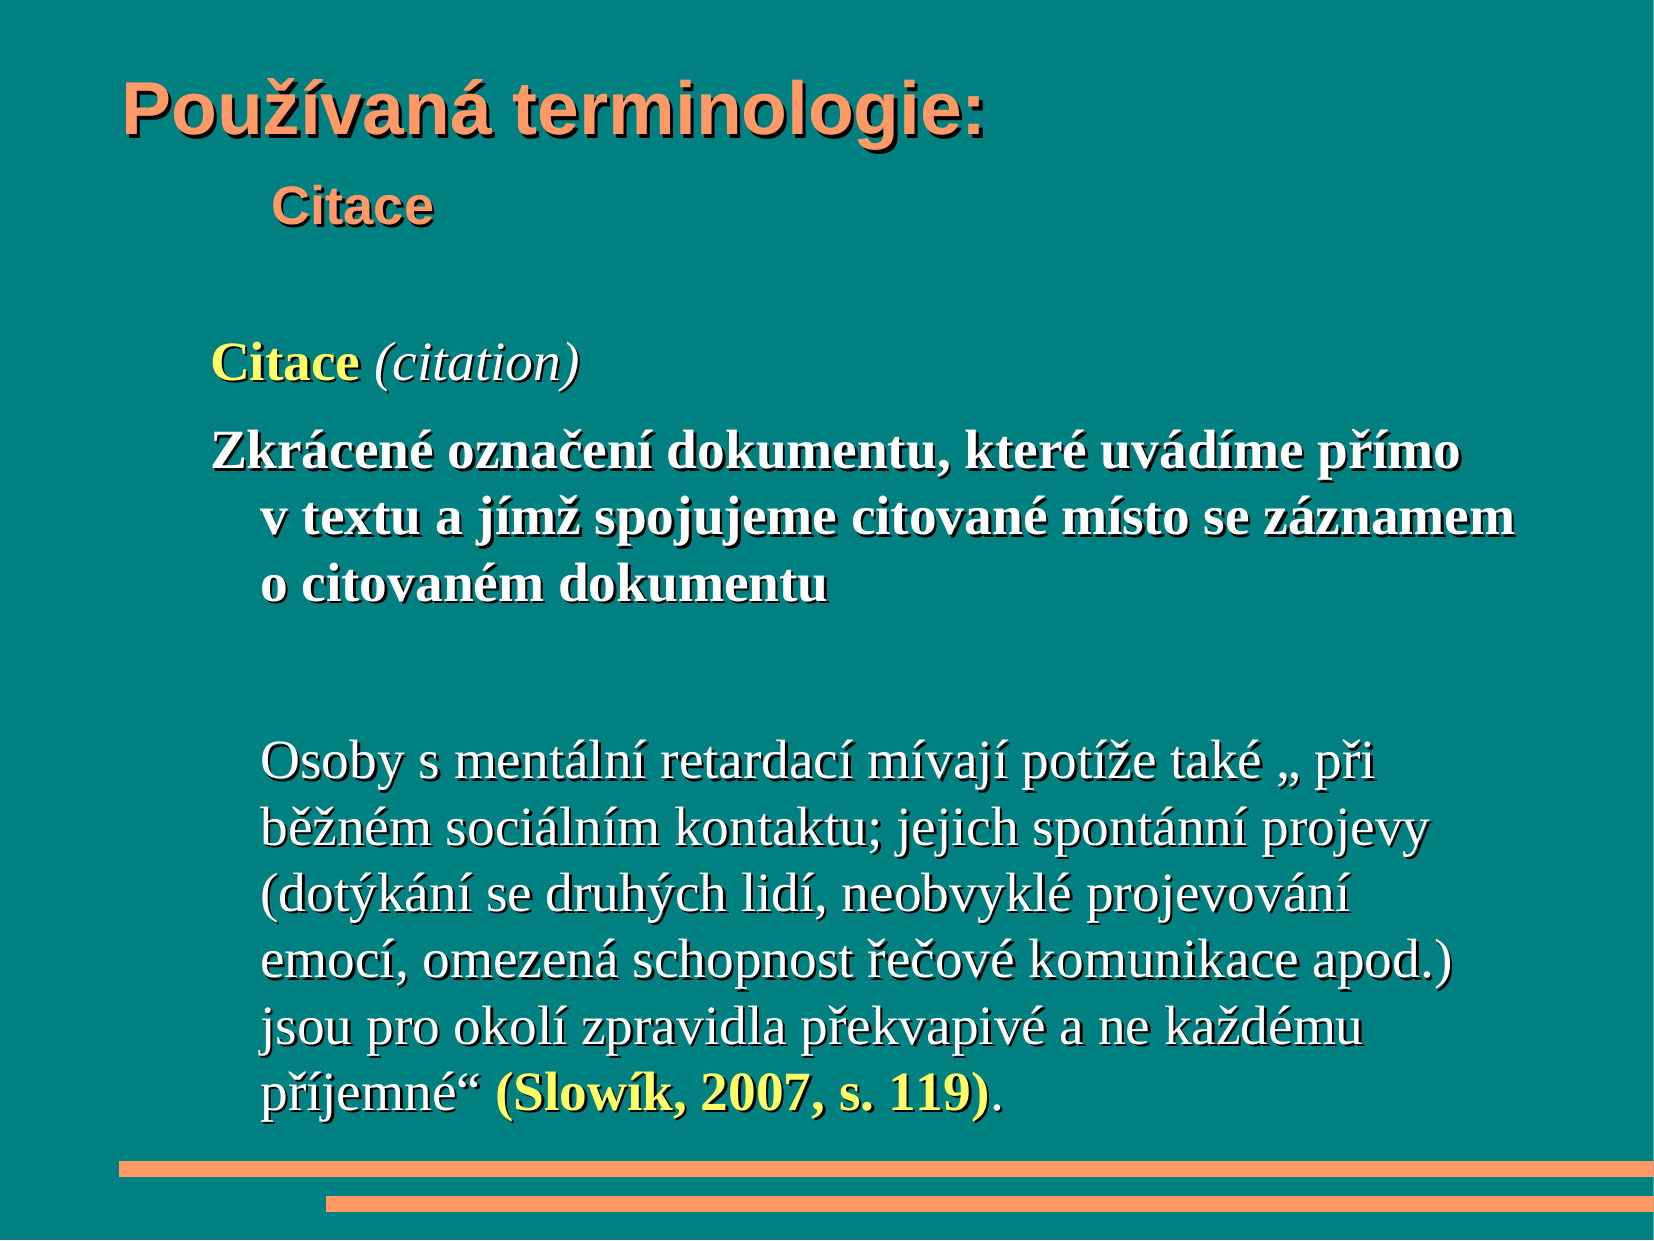

# Používaná terminologie: Citace
Citace (citation)
Zkrácené označení dokumentu, které uvádíme přímo v textu a jímž spojujeme citované místo se záznamem o citovaném dokumentu
Osoby s mentální retardací mívají potíže také „ při běžném sociálním kontaktu; jejich spontánní projevy (dotýkání se druhých lidí, neobvyklé projevování emocí, omezená schopnost řečové komunikace apod.) jsou pro okolí zpravidla překvapivé a ne každému příjemné“ (Slowík, 2007, s. 119).